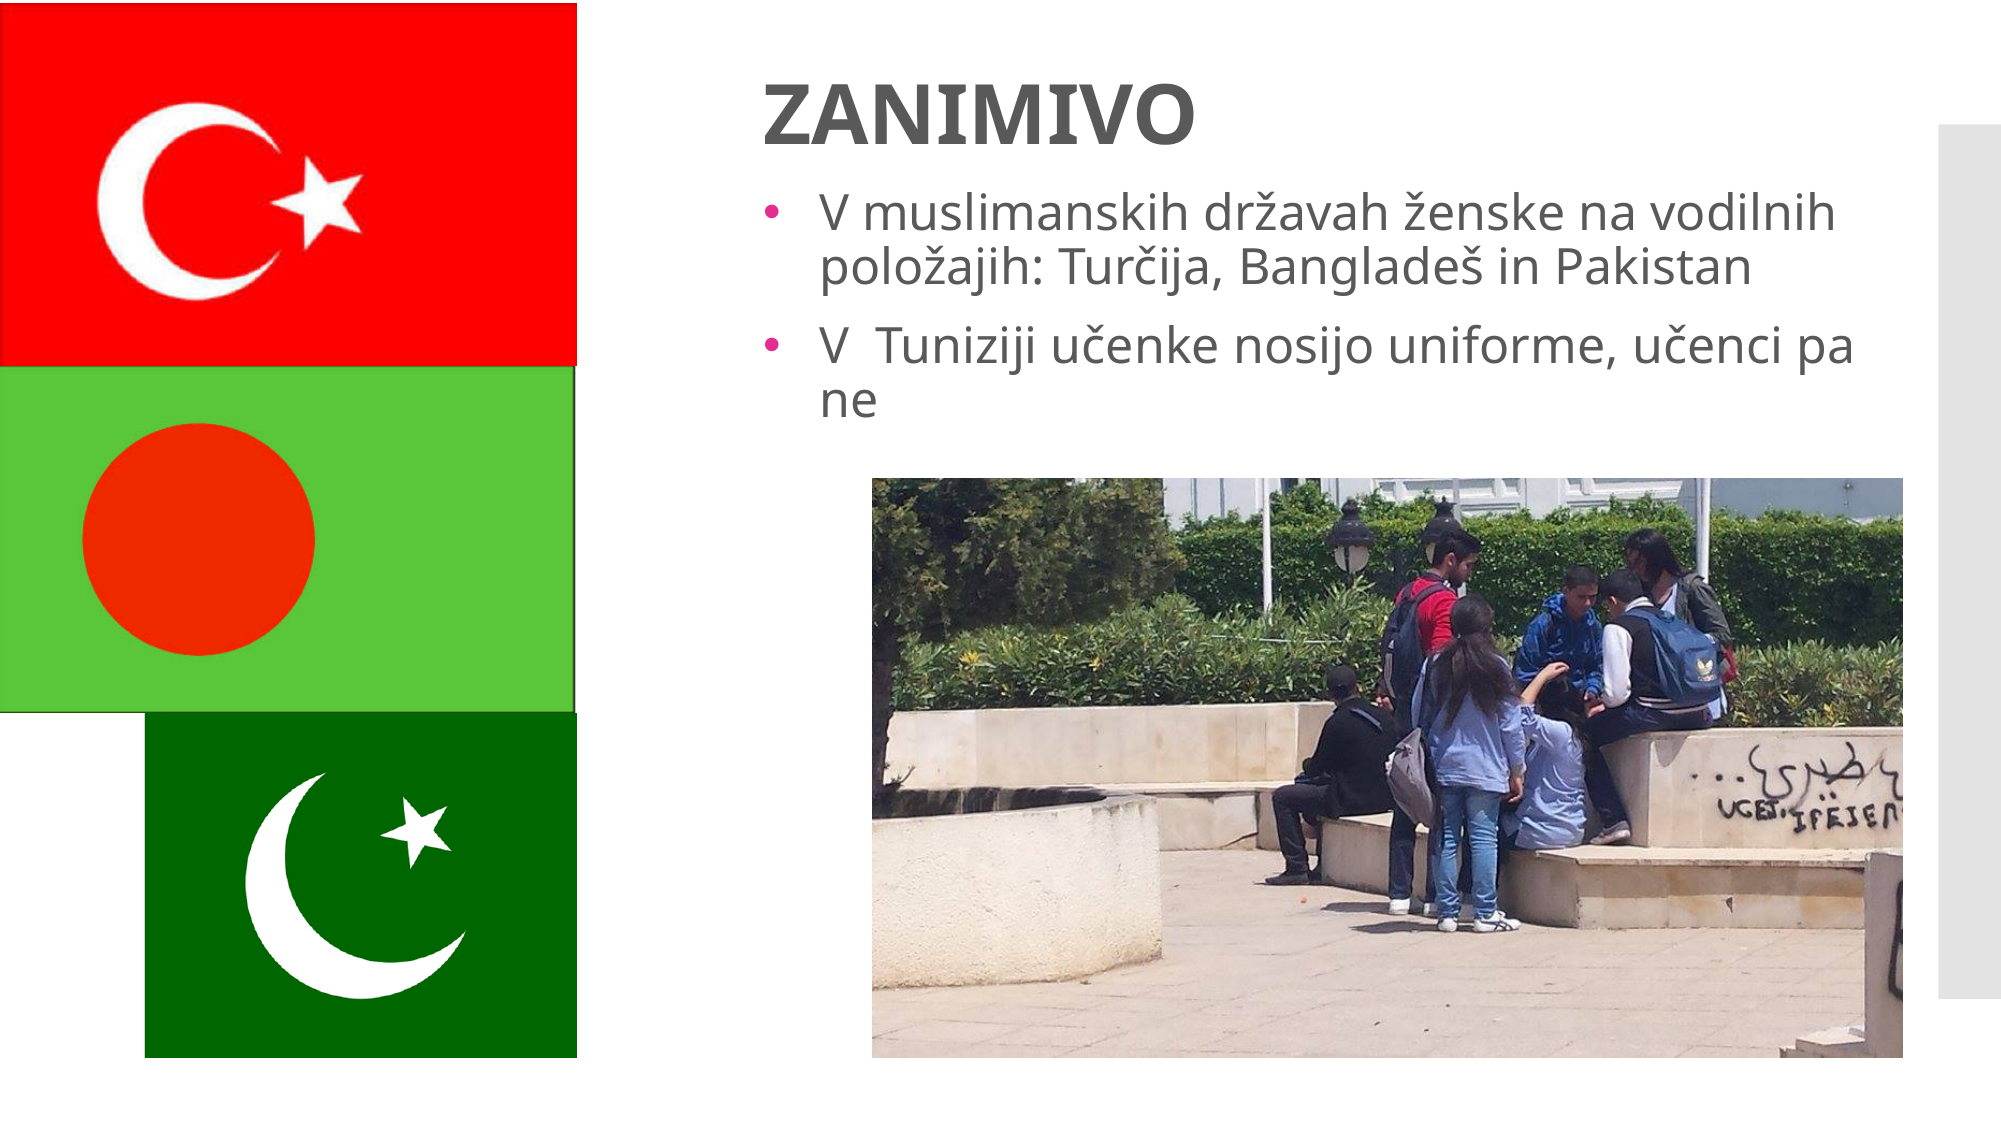

ZANIMIVO
V muslimanskih državah ženske na vodilnih položajih: Turčija, Bangladeš in Pakistan
V Tuniziji učenke nosijo uniforme, učenci pa ne
#